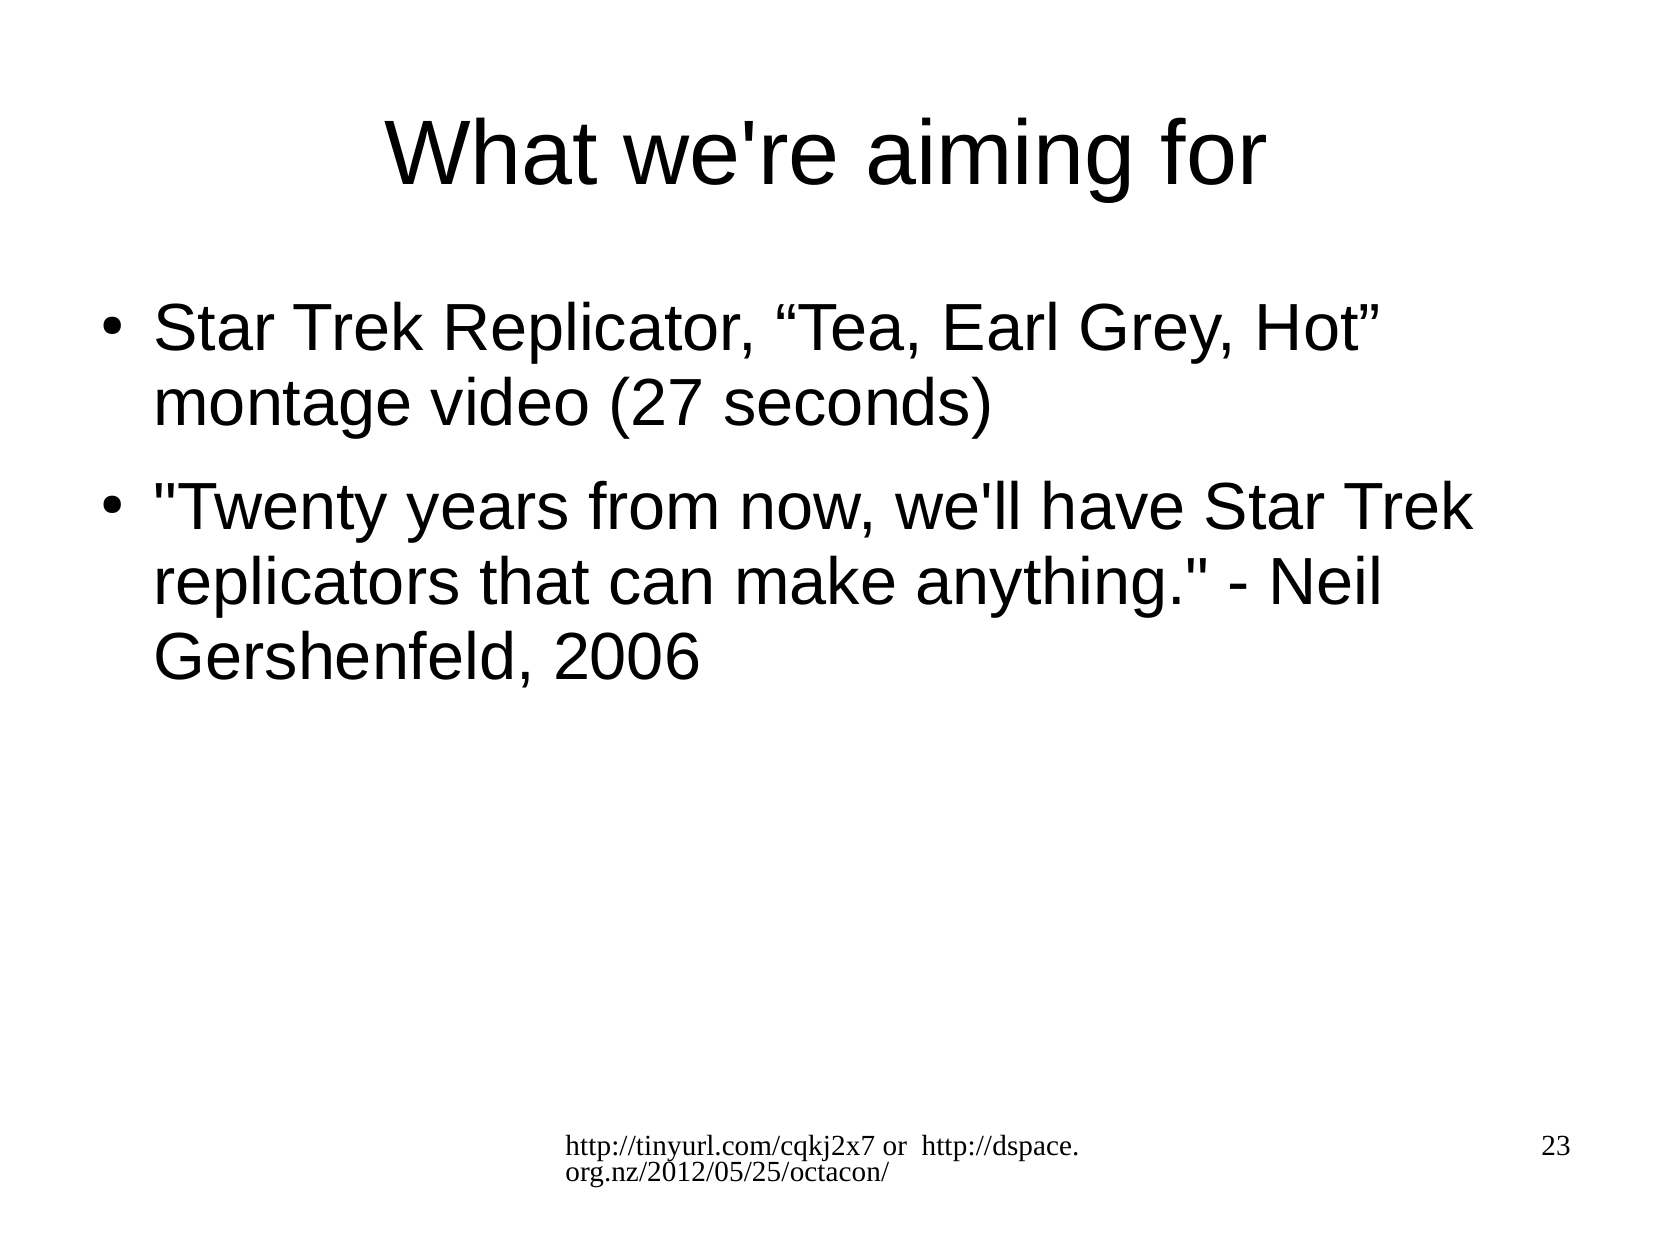

# What we're aiming for
Star Trek Replicator, “Tea, Earl Grey, Hot” montage video (27 seconds)
"Twenty years from now, we'll have Star Trek replicators that can make anything." - Neil Gershenfeld, 2006
http://tinyurl.com/cqkj2x7 or http://dspace.org.nz/2012/05/25/octacon/
23